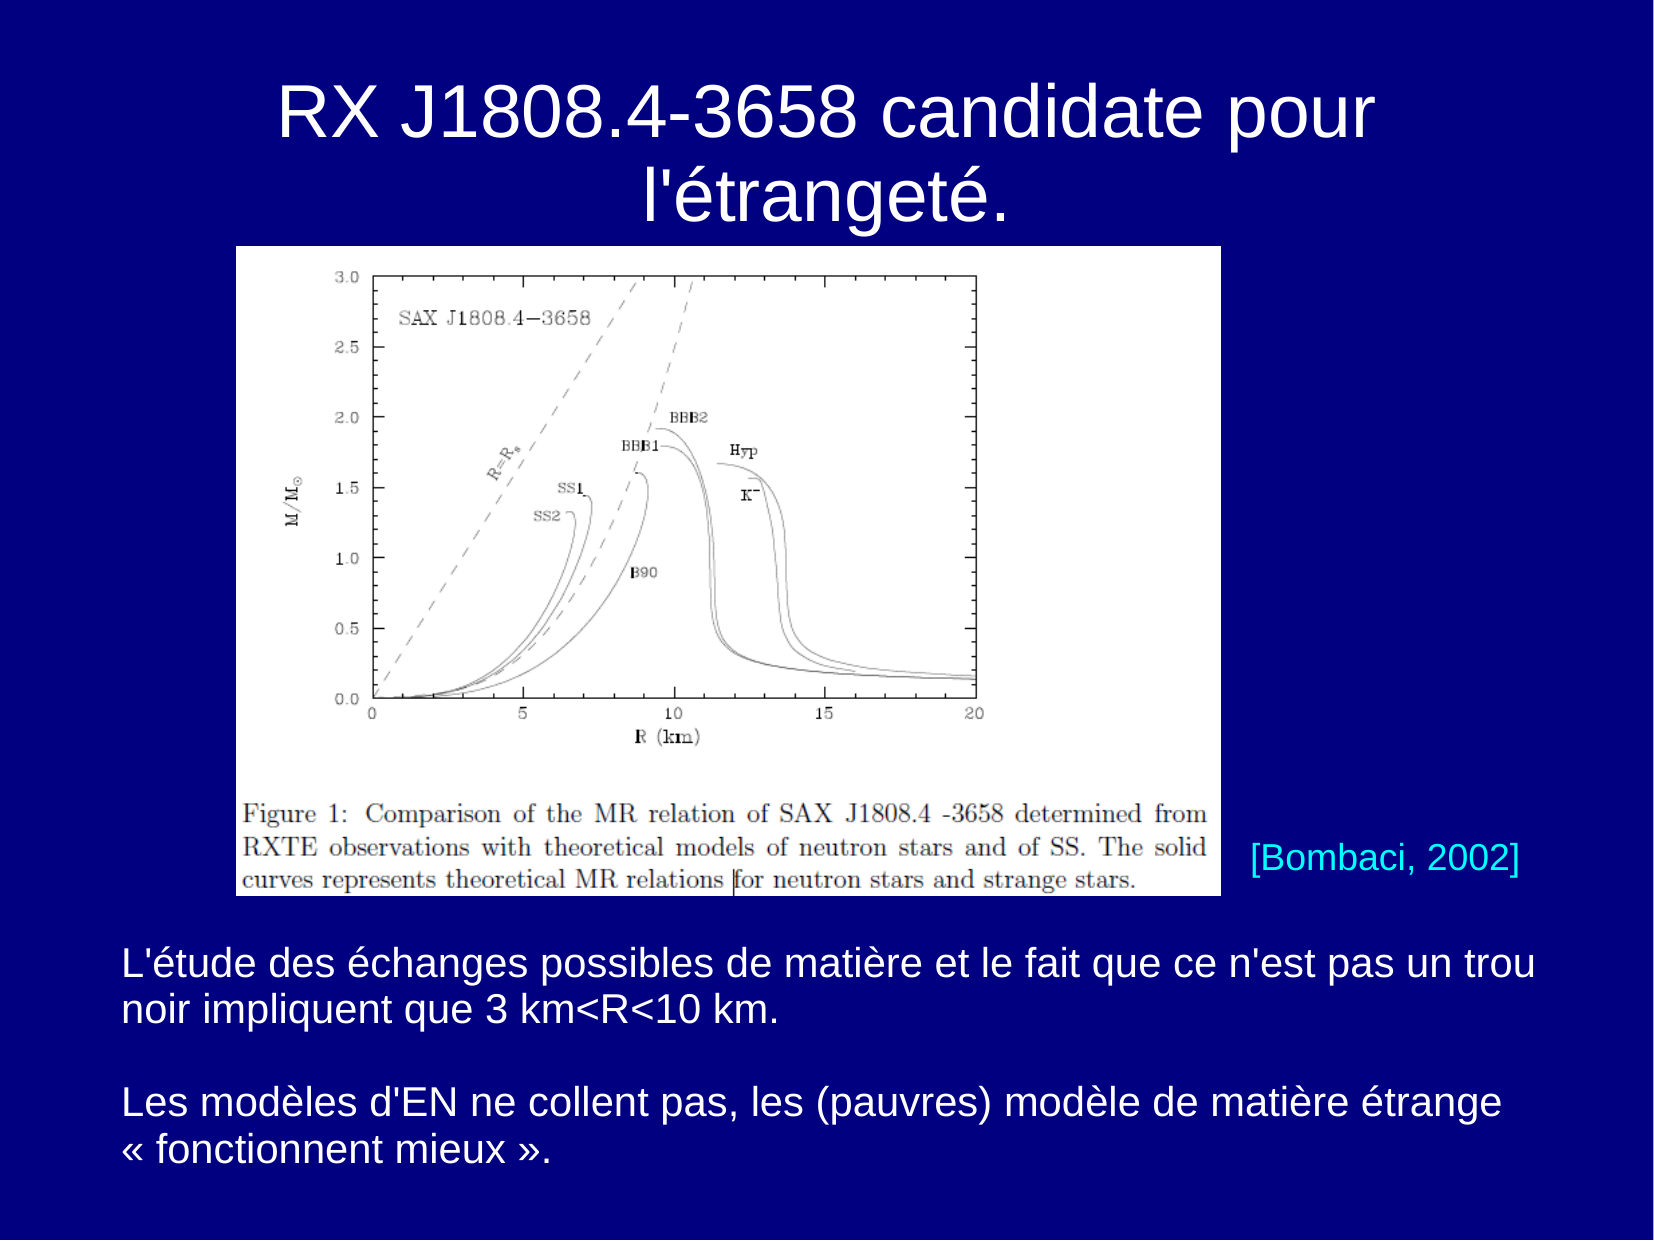

# RX J1808.4-3658 candidate pour l'étrangeté.
[Bombaci, 2002]
L'étude des échanges possibles de matière et le fait que ce n'est pas un trou
noir impliquent que 3 km<R<10 km.
Les modèles d'EN ne collent pas, les (pauvres) modèle de matière étrange
« fonctionnent mieux ».